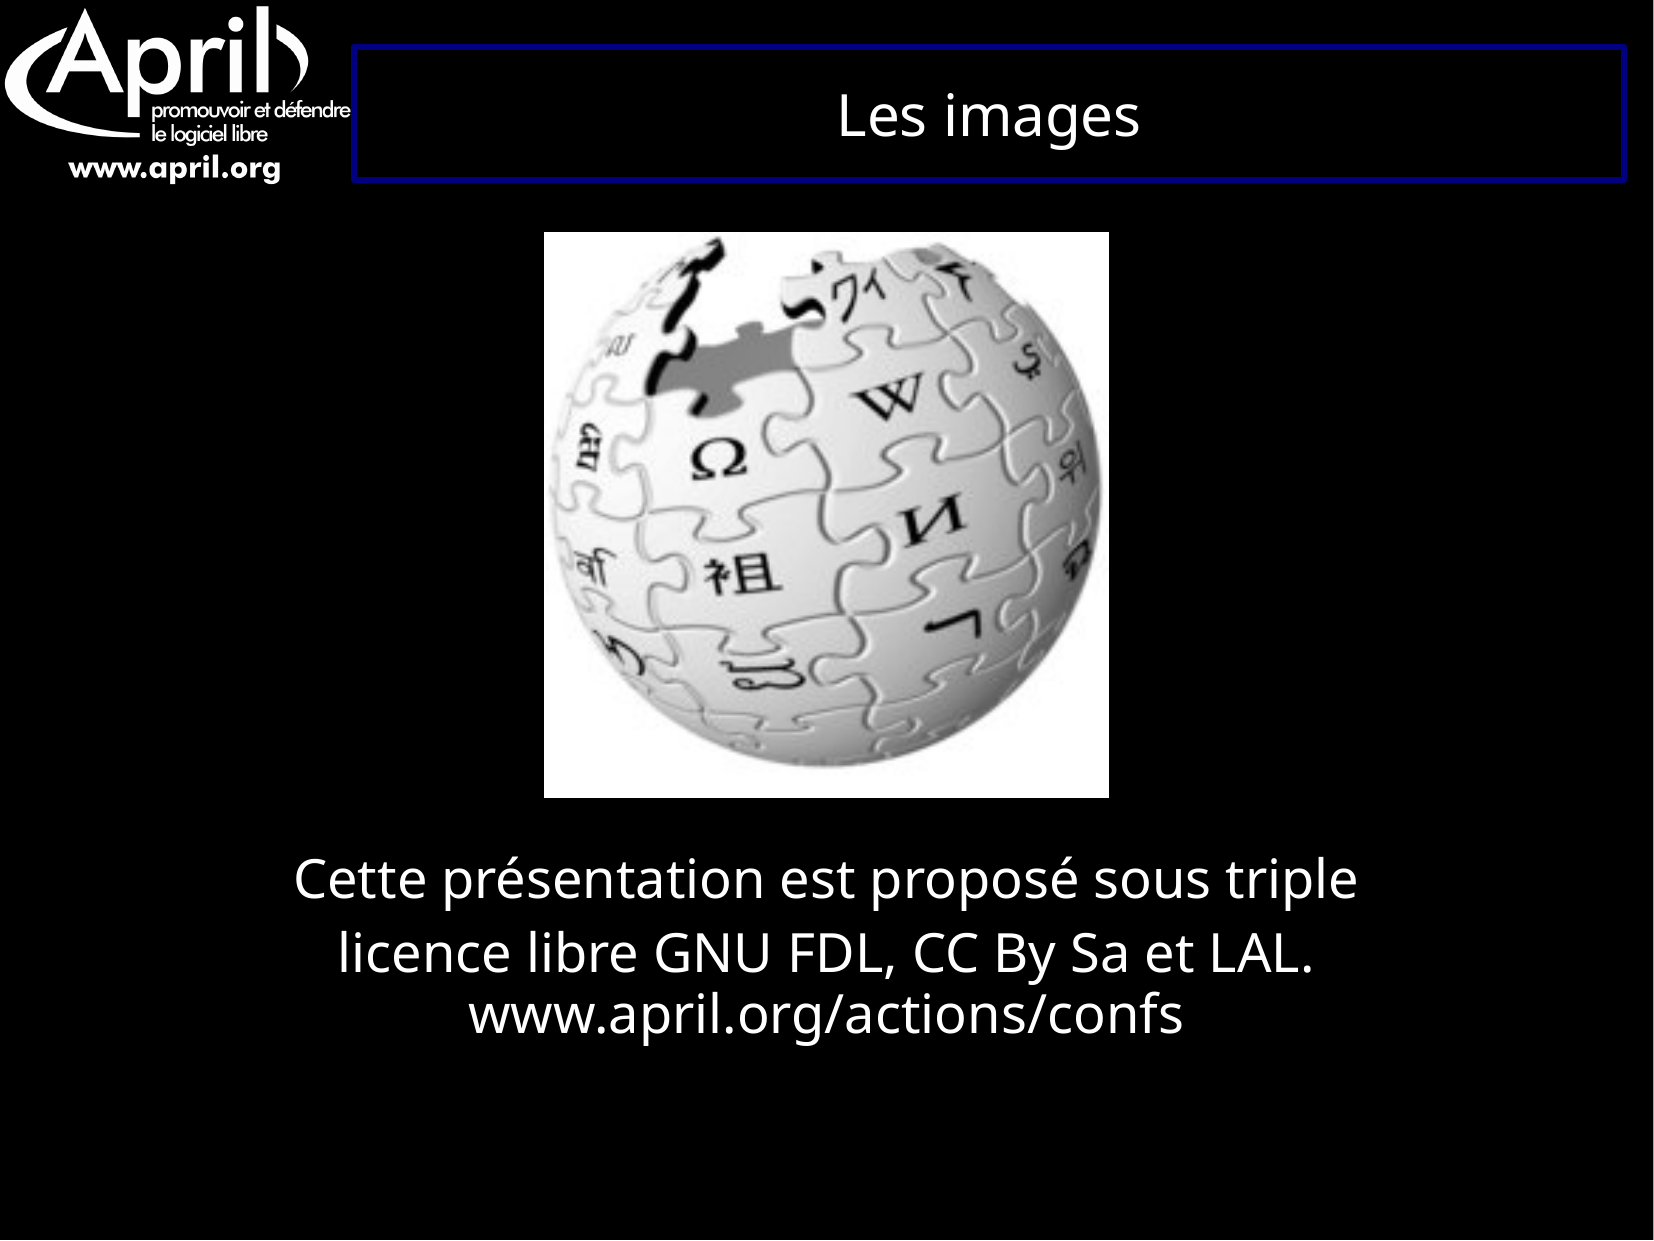

# Les images
Cette présentation est proposé sous triple licence libre GNU FDL, CC By Sa et LAL.
www.april.org/actions/confs